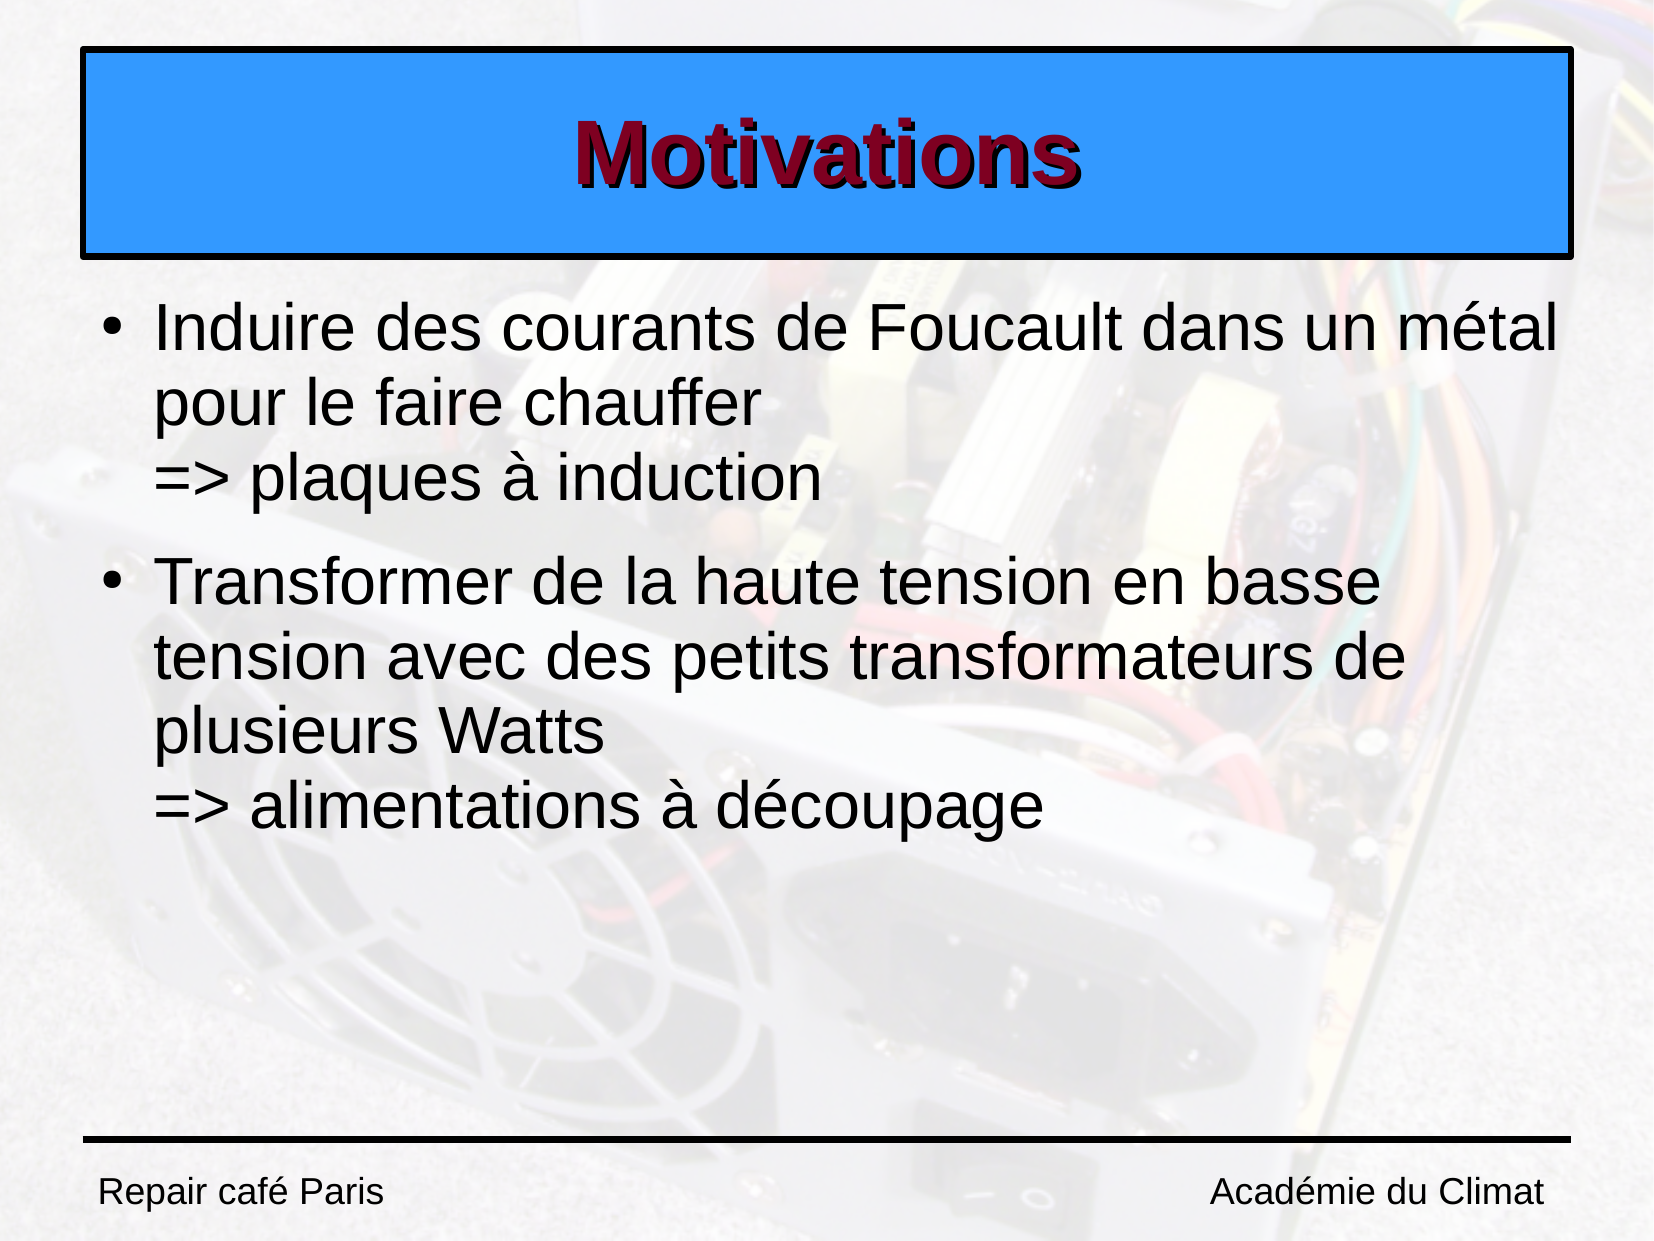

# Motivations
Induire des courants de Foucault dans un métal pour le faire chauffer
=> plaques à induction
Transformer de la haute tension en basse tension avec des petits transformateurs de plusieurs Watts
=> alimentations à découpage
Repair café Paris	Académie du Climat